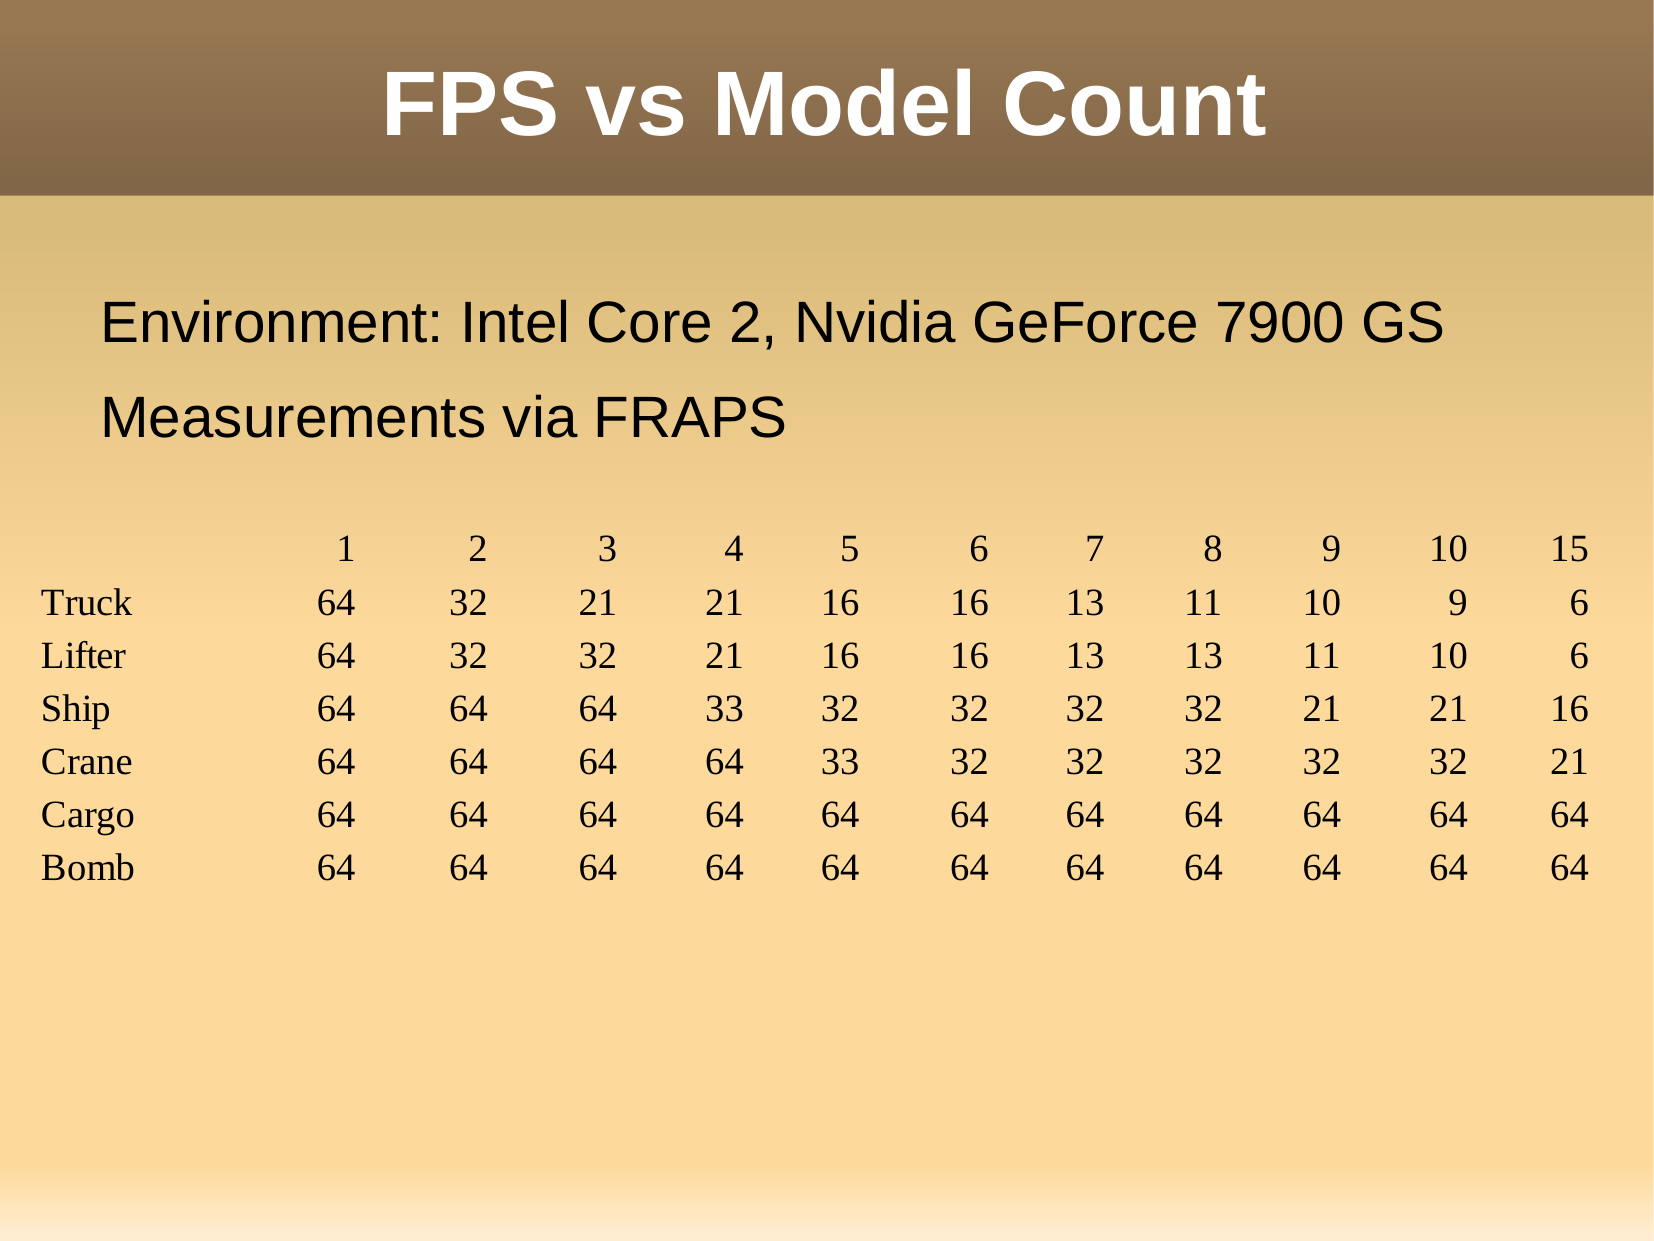

FPS vs Model Count
# Environment: Intel Core 2, Nvidia GeForce 7900 GS
Measurements via FRAPS